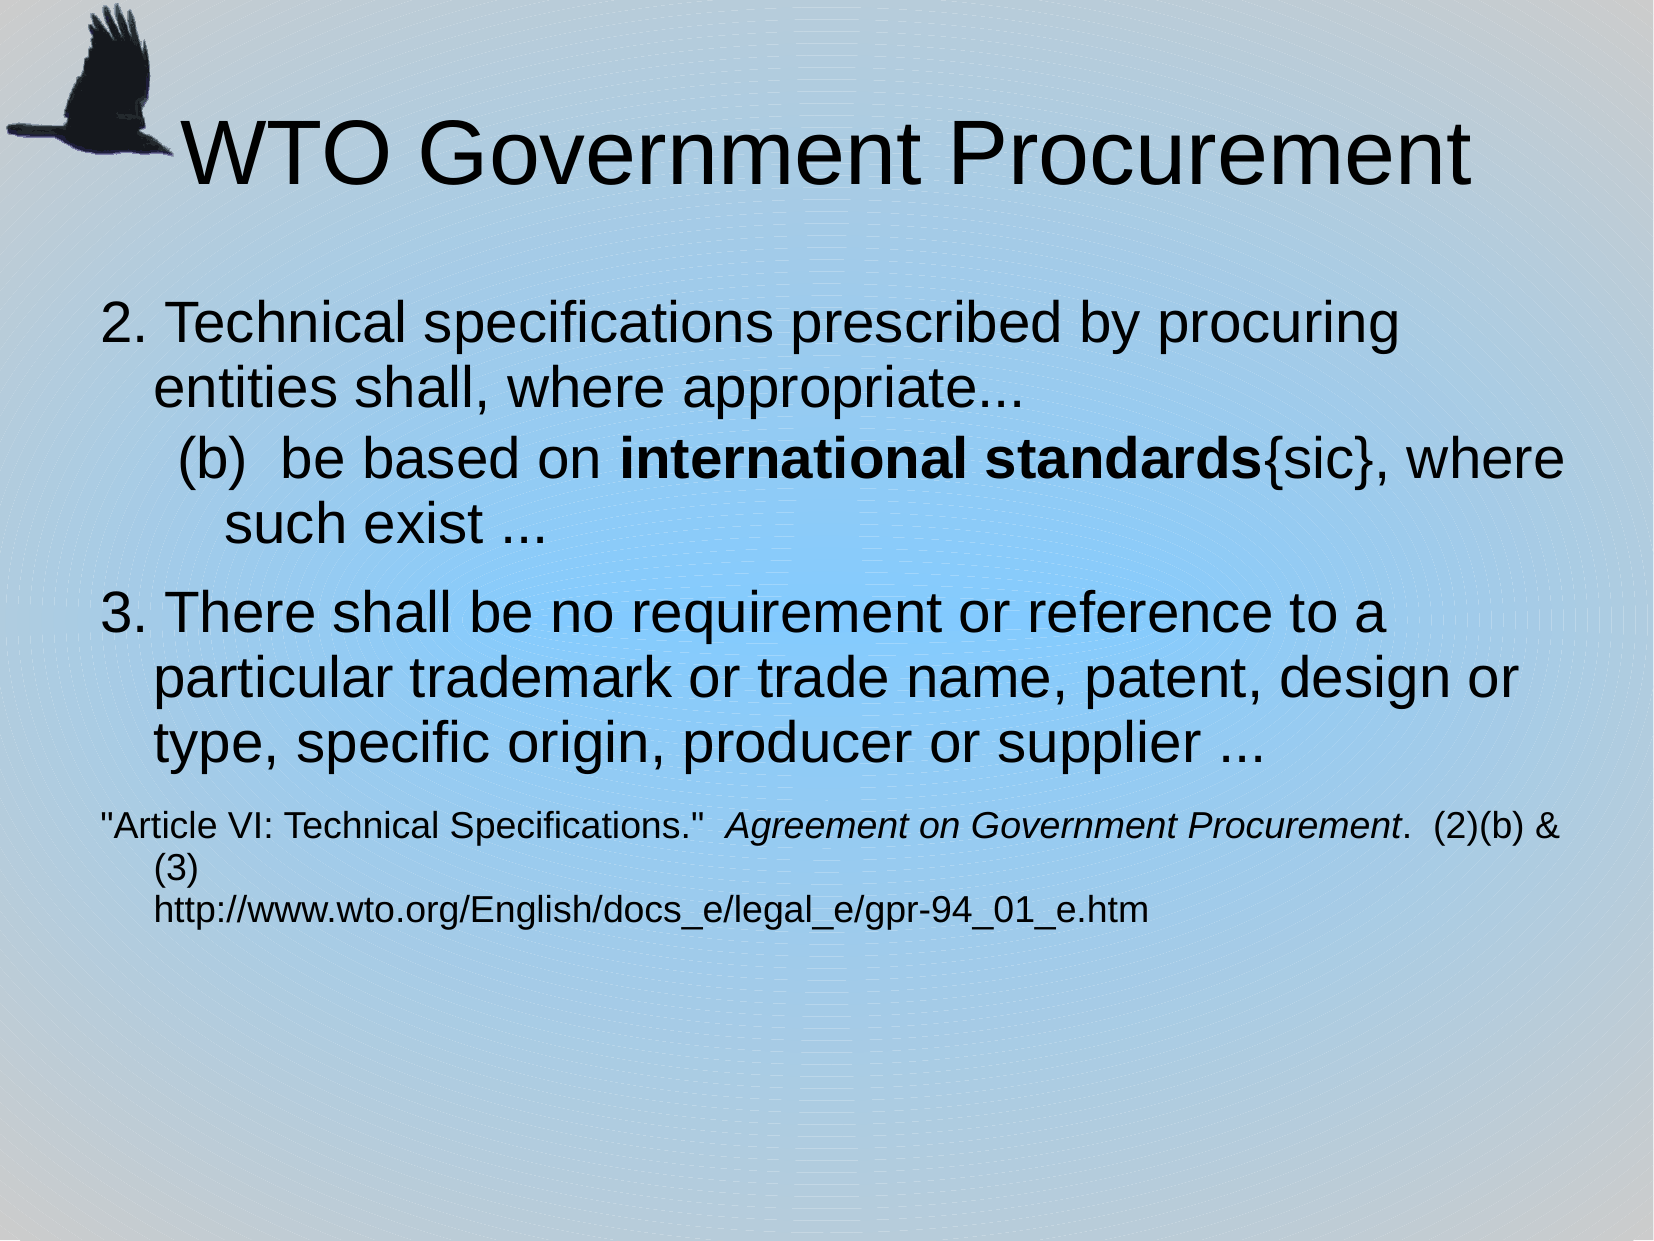

# WTO Government Procurement
2. Technical specifications prescribed by procuring entities shall, where appropriate...
(b) be based on international standards{sic}, where such exist ...
3. There shall be no requirement or reference to a particular trademark or trade name, patent, design or type, specific origin, producer or supplier ...
"Article VI: Technical Specifications." Agreement on Government Procurement. (2)(b) & (3)
http://www.wto.org/English/docs_e/legal_e/gpr-94_01_e.htm